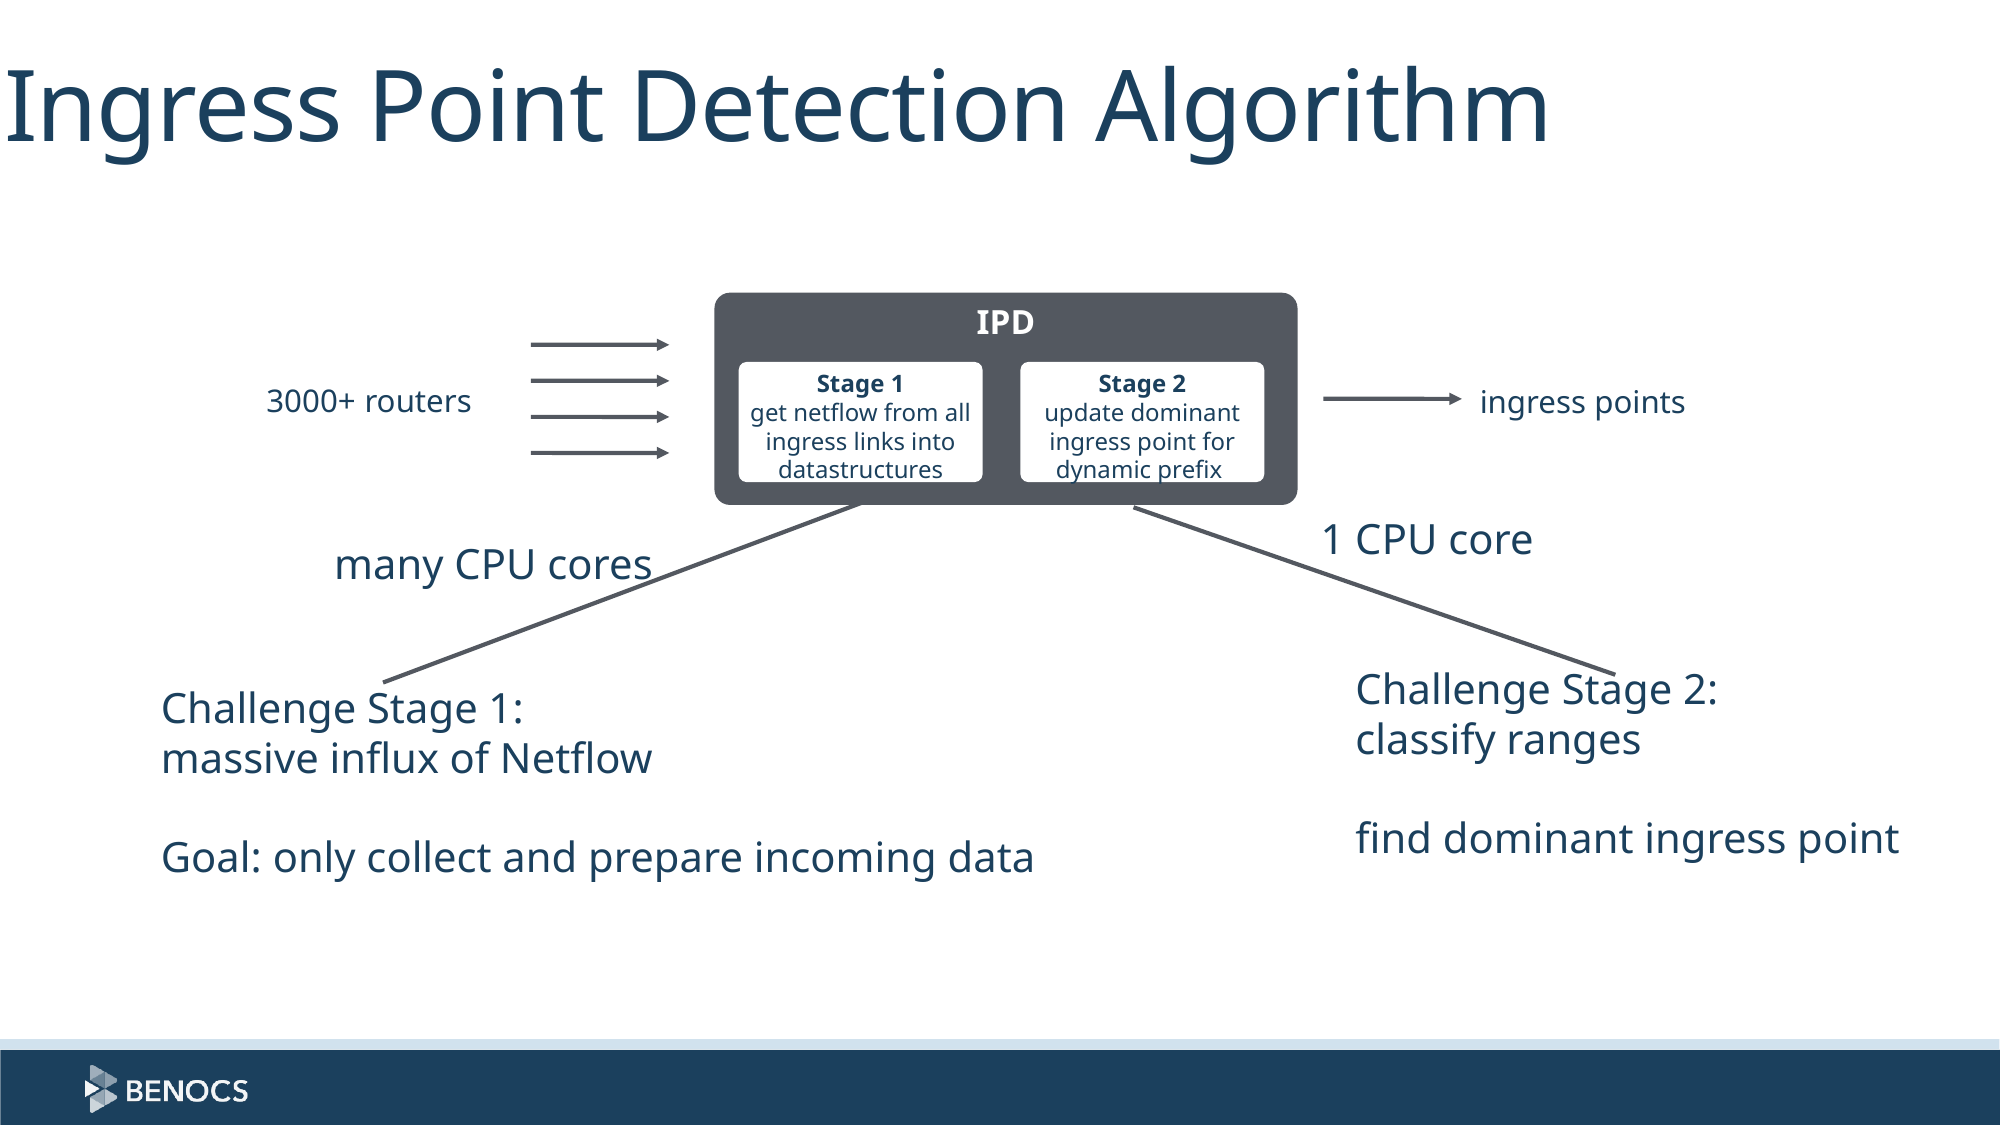

# Ingress Point Detection Algorithm
IPD
Stage 1
get netflow from all ingress links into datastructures
Stage 2
update dominant ingress point for dynamic prefix
3000+ routers
ingress points
1 CPU core
many CPU cores
Challenge Stage 2:
classify ranges
find dominant ingress point
Challenge Stage 1:
massive influx of Netflow
Goal: only collect and prepare incoming data